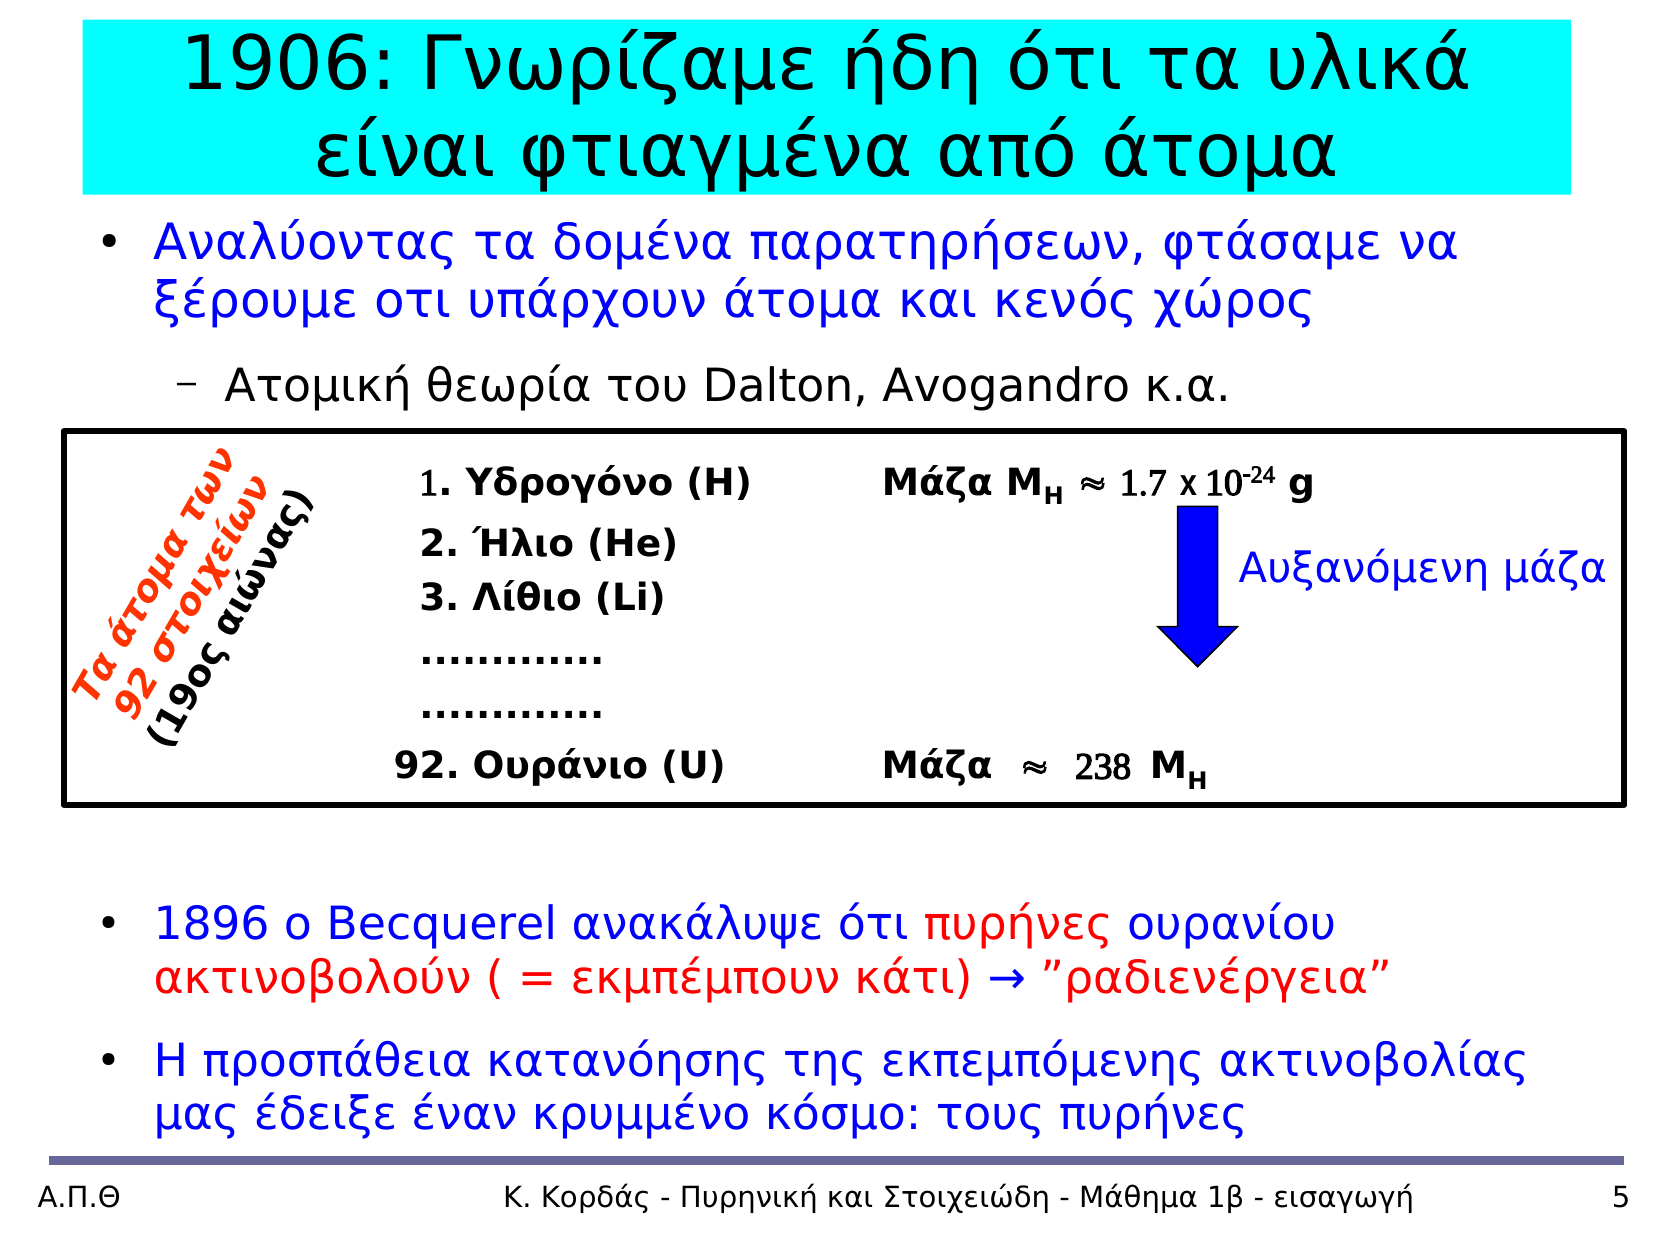

# 1906: Γνωρίζαμε ήδη ότι τα υλικά είναι φτιαγμένα από άτομα
Αναλύοντας τα δομένα παρατηρήσεων, φτάσαμε να ξέρουμε οτι υπάρχουν άτομα και κενός χώρος
Ατομική θεωρία του Dalton, Avogandro κ.α.
1896 o Becquerel ανακάλυψε ότι πυρήνες ουρανίου ακτινοβολούν ( = εκμπέμπουν κάτι) → ”ραδιενέργεια”
Η προσπάθεια κατανόησης της εκπεμπόμενης ακτινοβολίας μας έδειξε έναν κρυμμένο κόσμο: τους πυρήνες
 . Υδρογόνο (H) Μάζα MH   x  g
 2. Ήλιο (He)
 3. Λίθιο (Li)
 .............
 .............
 92. Ουράνιο (U) Μάζα  MH
Τα άτομα των
92 στοιχείων
(19ος αιώνας)
Αυξανόμενη μάζα
Α.Π.Θ
Κ. Κορδάς - Πυρηνική και Στοιχειώδη - Μάθημα 1β - εισαγωγή
5